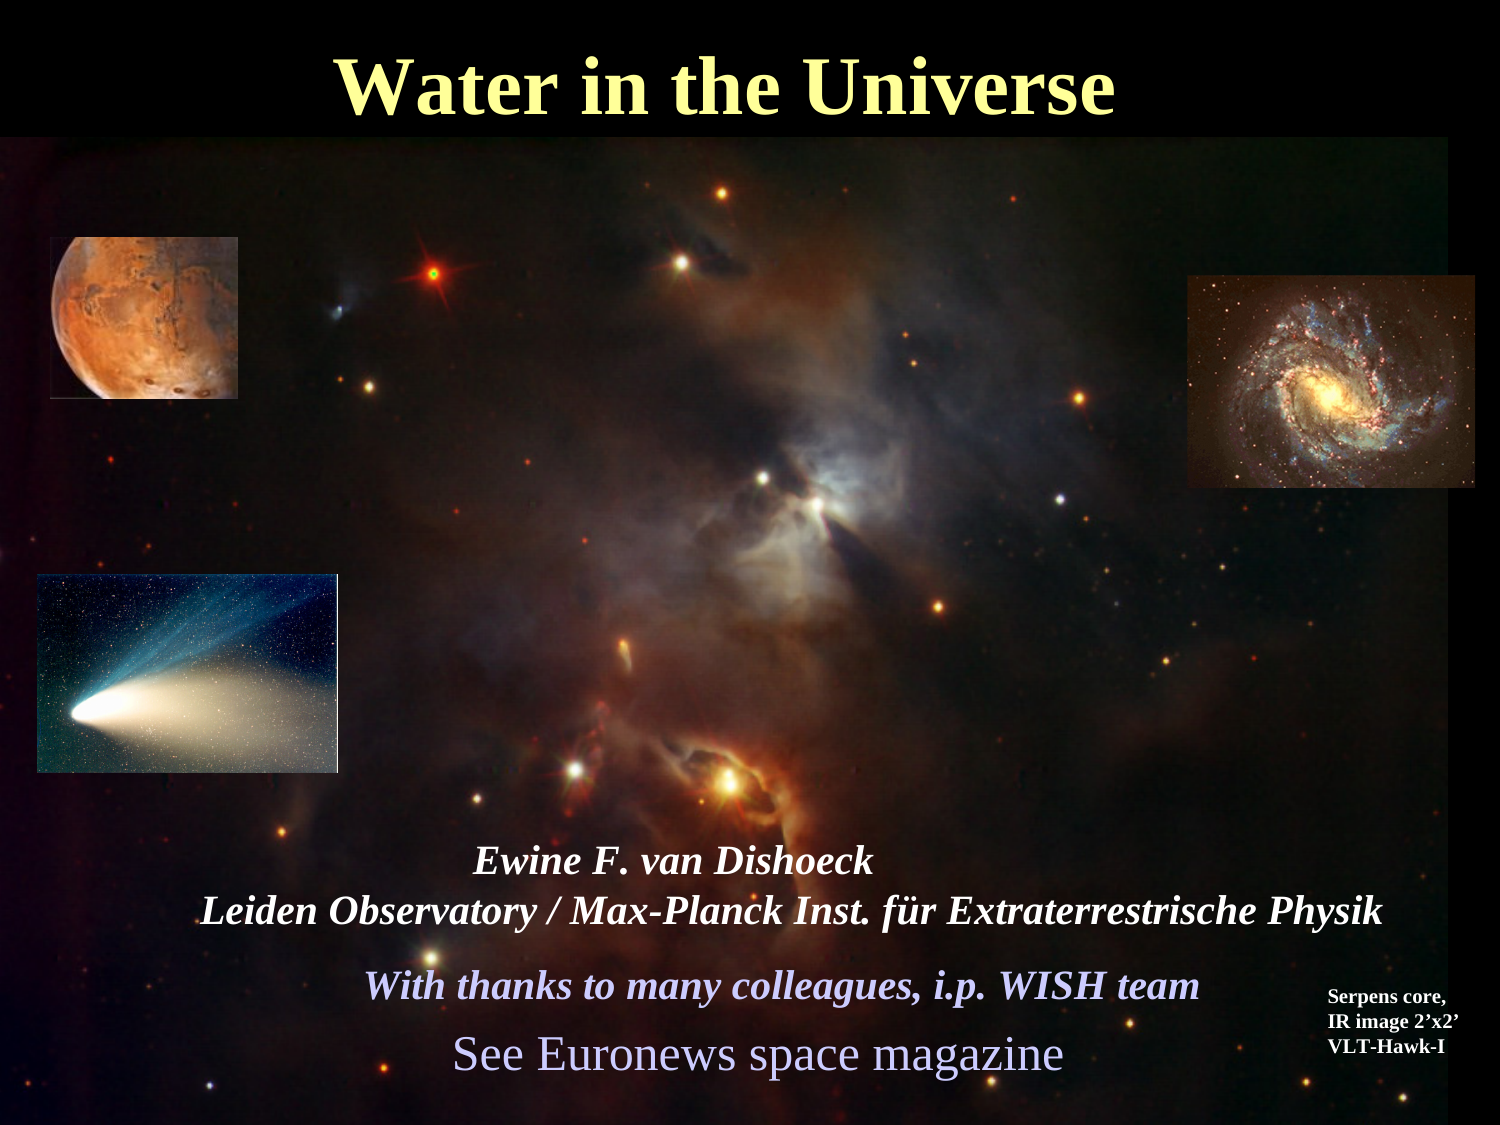

# Water in the Universe
 Ewine F. van Dishoeck
Leiden Observatory / Max-Planck Inst. für Extraterrestrische Physik
With thanks to many colleagues, i.p. WISH team
Serpens core,
IR image 2’x2’
VLT-Hawk-I
See Euronews space magazine